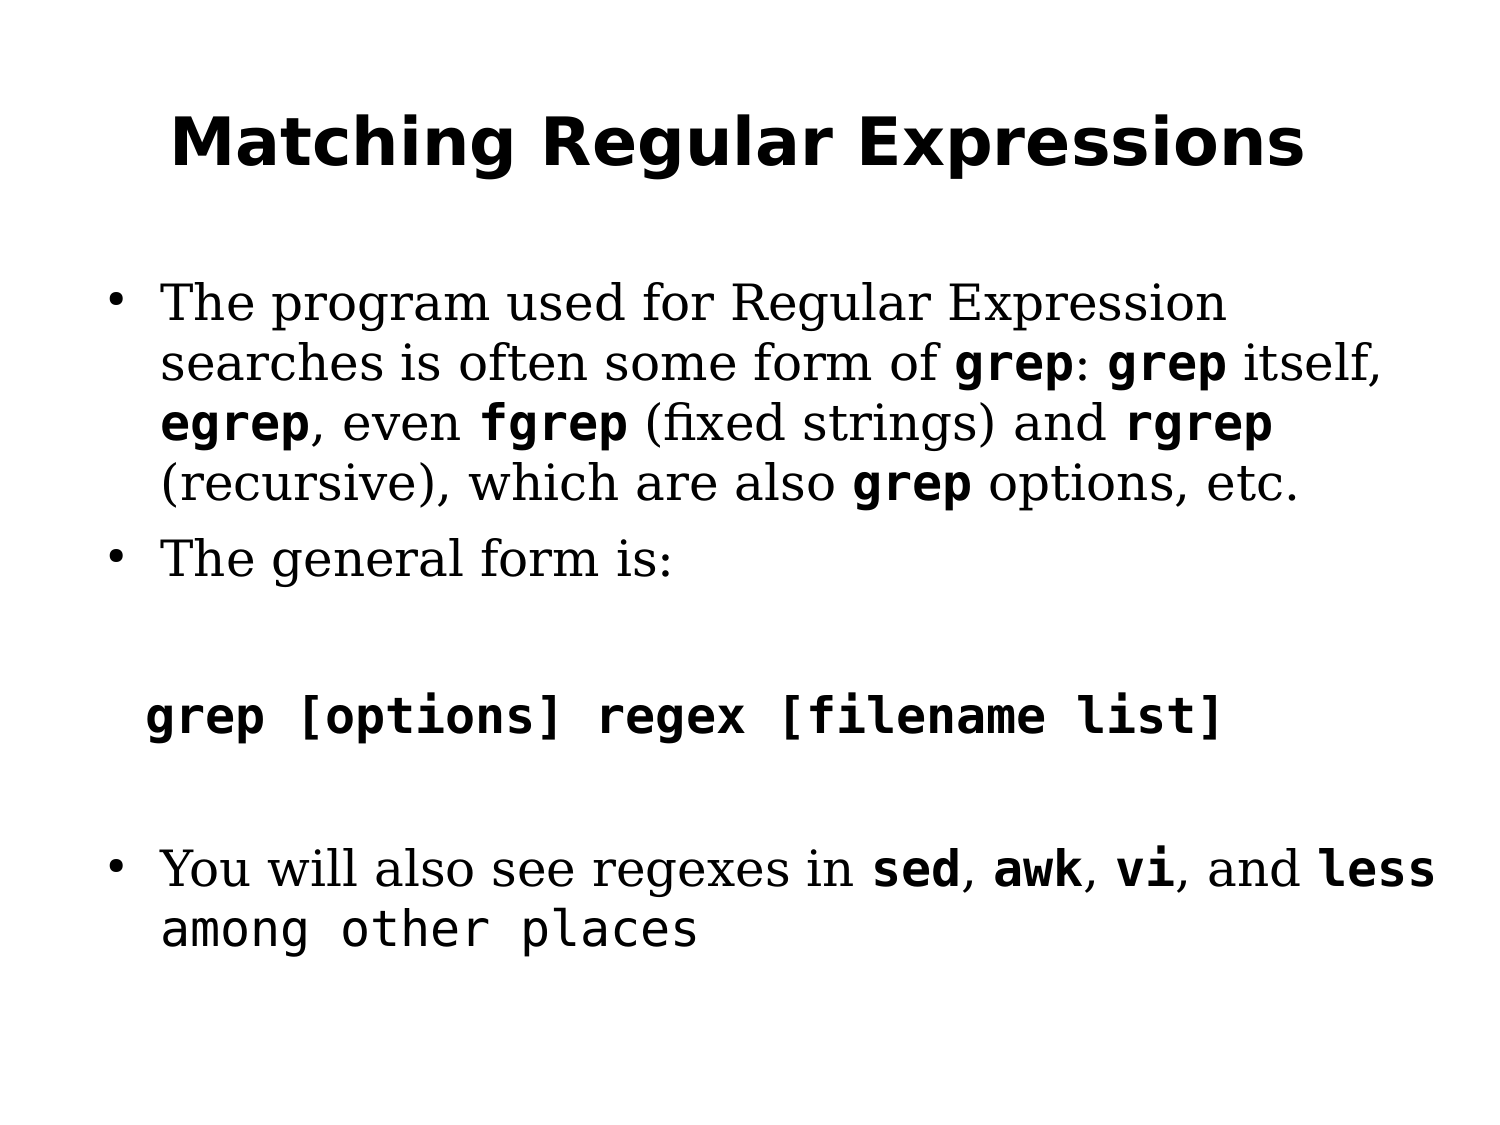

# Matching Regular Expressions
The program used for Regular Expression searches is often some form of grep: grep itself, egrep, even fgrep (fixed strings) and rgrep (recursive), which are also grep options, etc.
The general form is:
	grep [options] regex [filename list]
You will also see regexes in sed, awk, vi, and less among other places